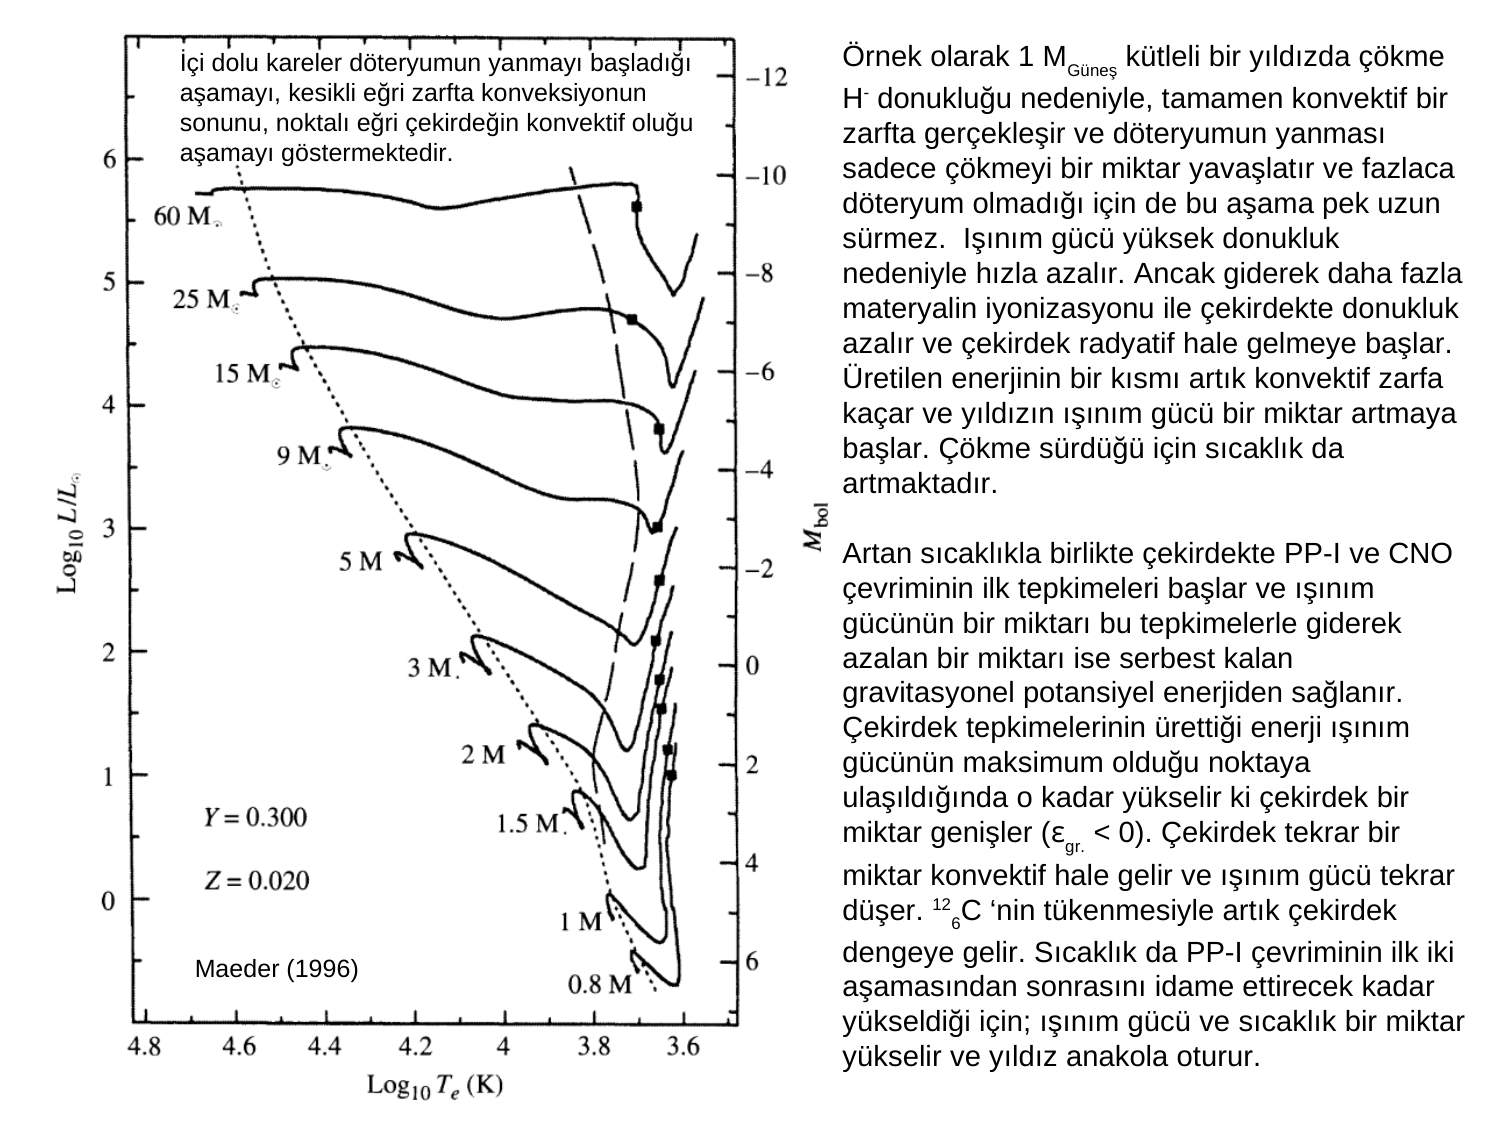

Örnek olarak 1 MGüneş kütleli bir yıldızda çökme H- donukluğu nedeniyle, tamamen konvektif bir zarfta gerçekleşir ve döteryumun yanması sadece çökmeyi bir miktar yavaşlatır ve fazlaca döteryum olmadığı için de bu aşama pek uzun sürmez. Işınım gücü yüksek donukluk nedeniyle hızla azalır. Ancak giderek daha fazla materyalin iyonizasyonu ile çekirdekte donukluk azalır ve çekirdek radyatif hale gelmeye başlar. Üretilen enerjinin bir kısmı artık konvektif zarfa kaçar ve yıldızın ışınım gücü bir miktar artmaya başlar. Çökme sürdüğü için sıcaklık da artmaktadır.
Artan sıcaklıkla birlikte çekirdekte PP-I ve CNO çevriminin ilk tepkimeleri başlar ve ışınım gücünün bir miktarı bu tepkimelerle giderek azalan bir miktarı ise serbest kalan gravitasyonel potansiyel enerjiden sağlanır. Çekirdek tepkimelerinin ürettiği enerji ışınım gücünün maksimum olduğu noktaya ulaşıldığında o kadar yükselir ki çekirdek bir miktar genişler (εgr. < 0). Çekirdek tekrar bir miktar konvektif hale gelir ve ışınım gücü tekrar düşer. 126C ‘nin tükenmesiyle artık çekirdek dengeye gelir. Sıcaklık da PP-I çevriminin ilk iki aşamasından sonrasını idame ettirecek kadar yükseldiği için; ışınım gücü ve sıcaklık bir miktar yükselir ve yıldız anakola oturur.
İçi dolu kareler döteryumun yanmayı başladığı aşamayı, kesikli eğri zarfta konveksiyonun sonunu, noktalı eğri çekirdeğin konvektif oluğu aşamayı göstermektedir.
Maeder (1996)